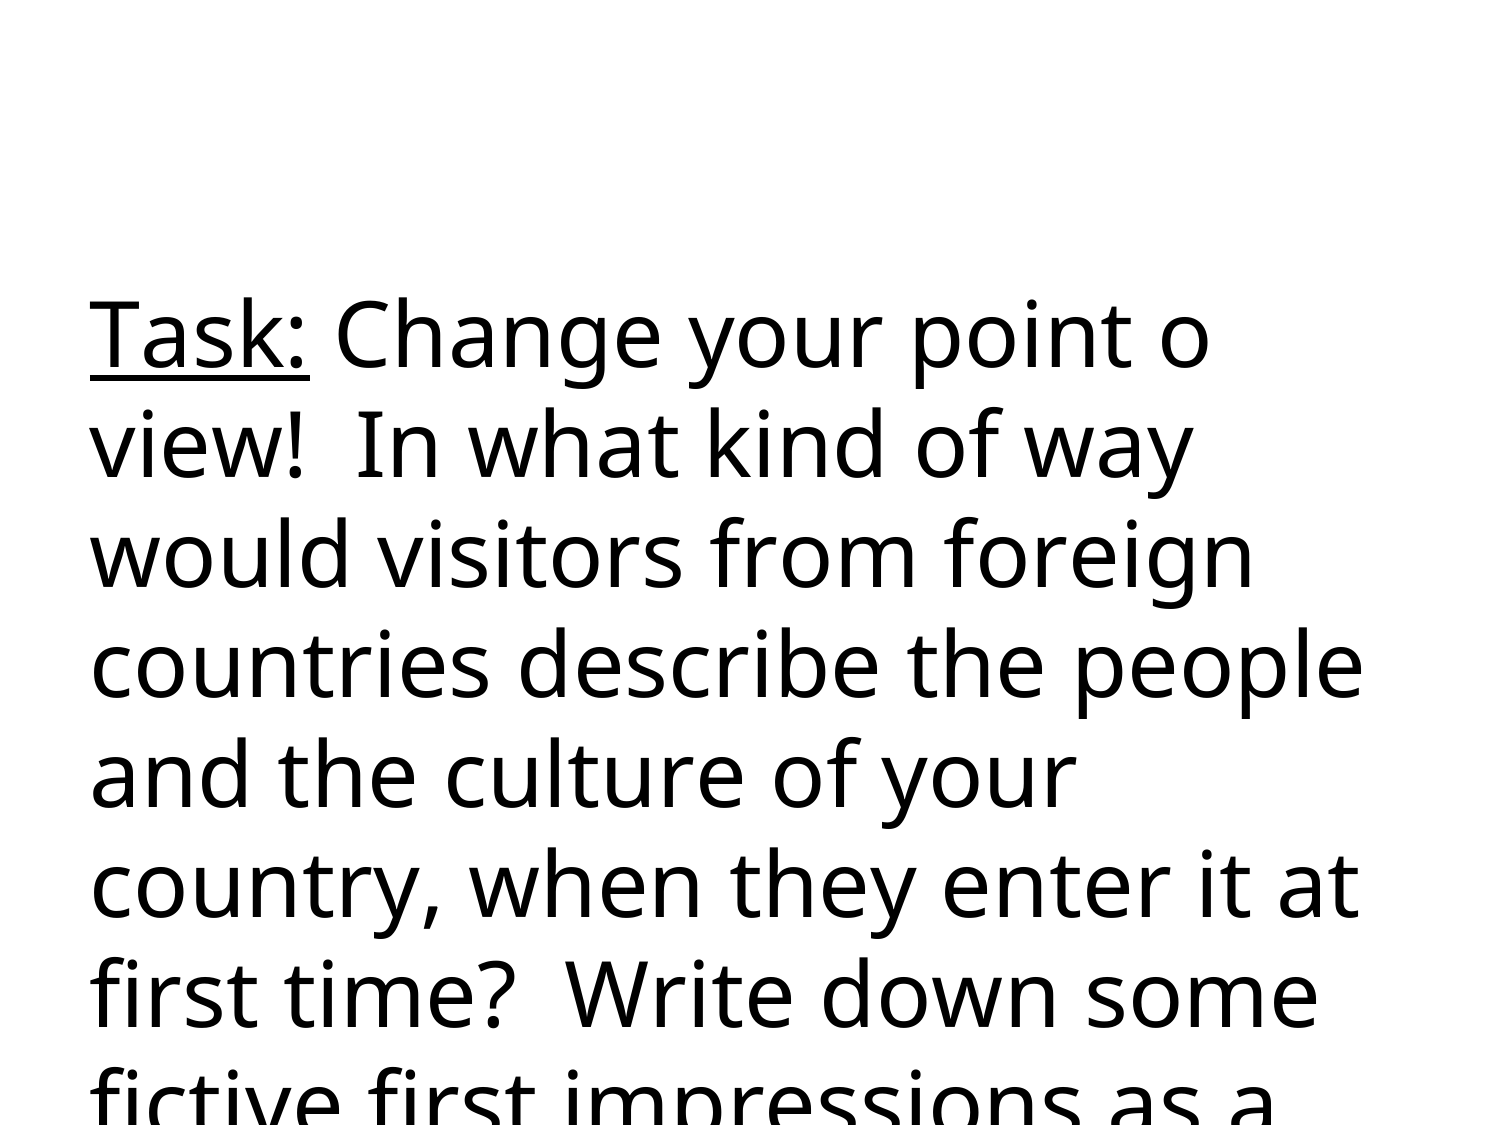

# Task: Change your point o view! In what kind of way would visitors from foreign countries describe the people and the culture of your country, when they enter it at first time? Write down some fictive first impressions as a travel diary.